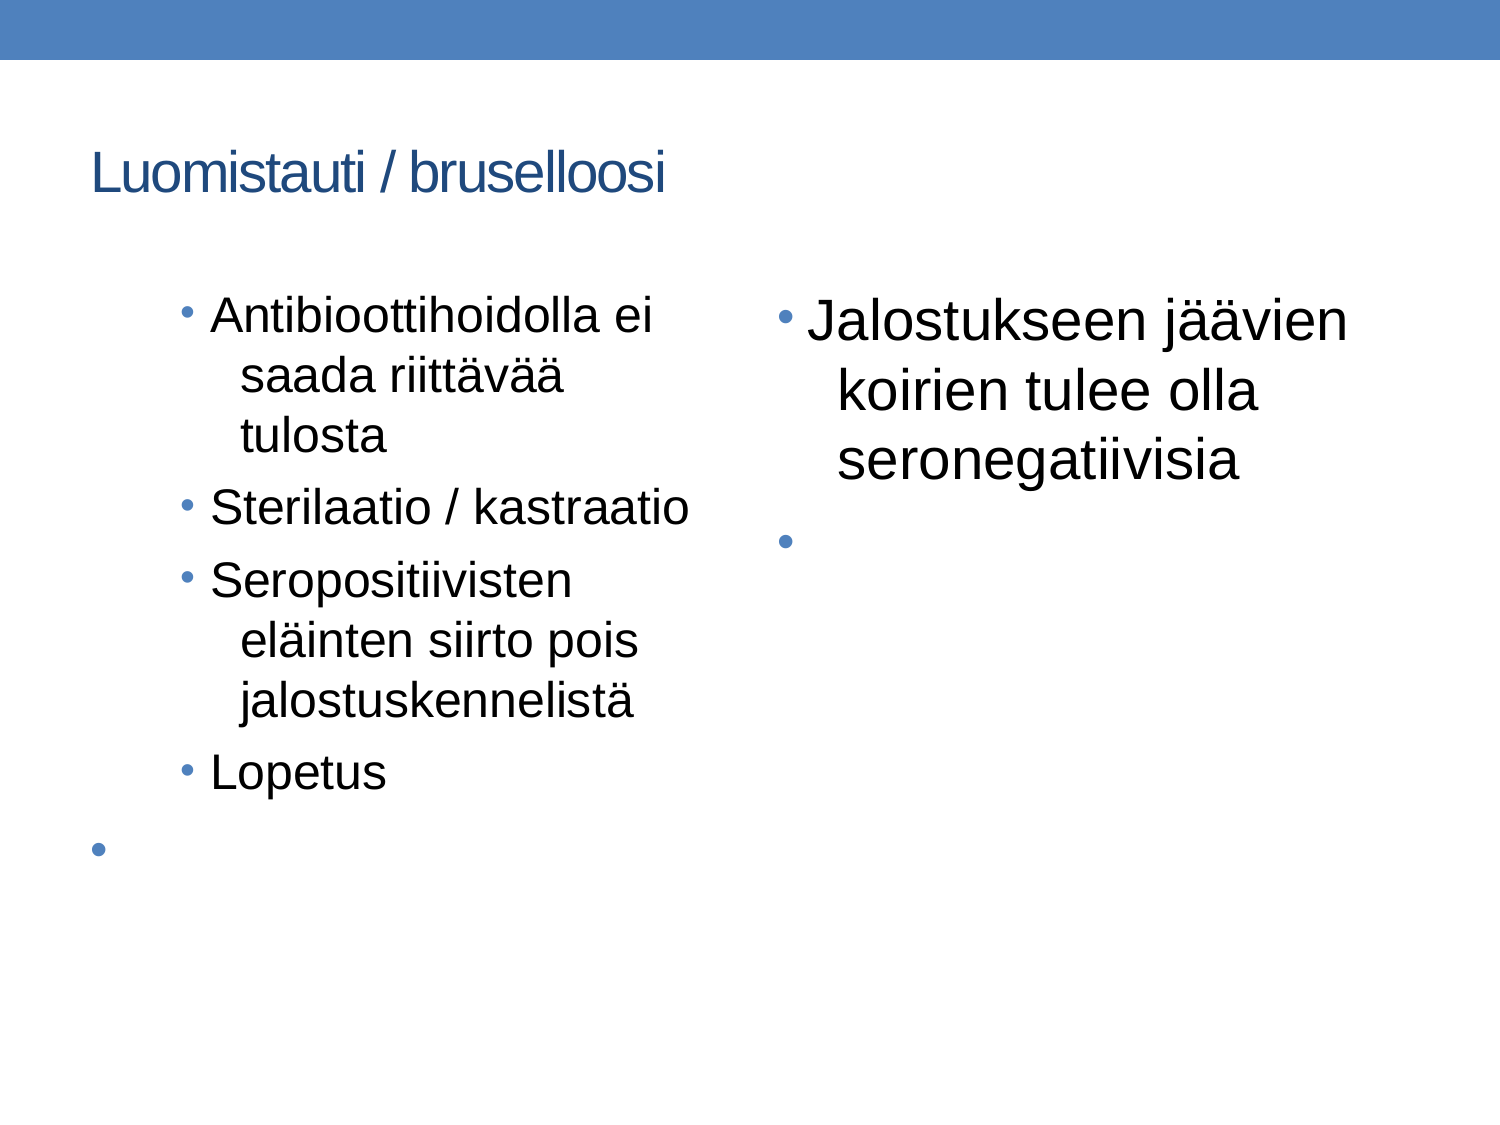

# Luomistauti / bruselloosi
Antibioottihoidolla ei saada riittävää tulosta
Sterilaatio / kastraatio
Seropositiivisten eläinten siirto pois jalostuskennelistä
Lopetus
Jalostukseen jäävien koirien tulee olla seronegatiivisia